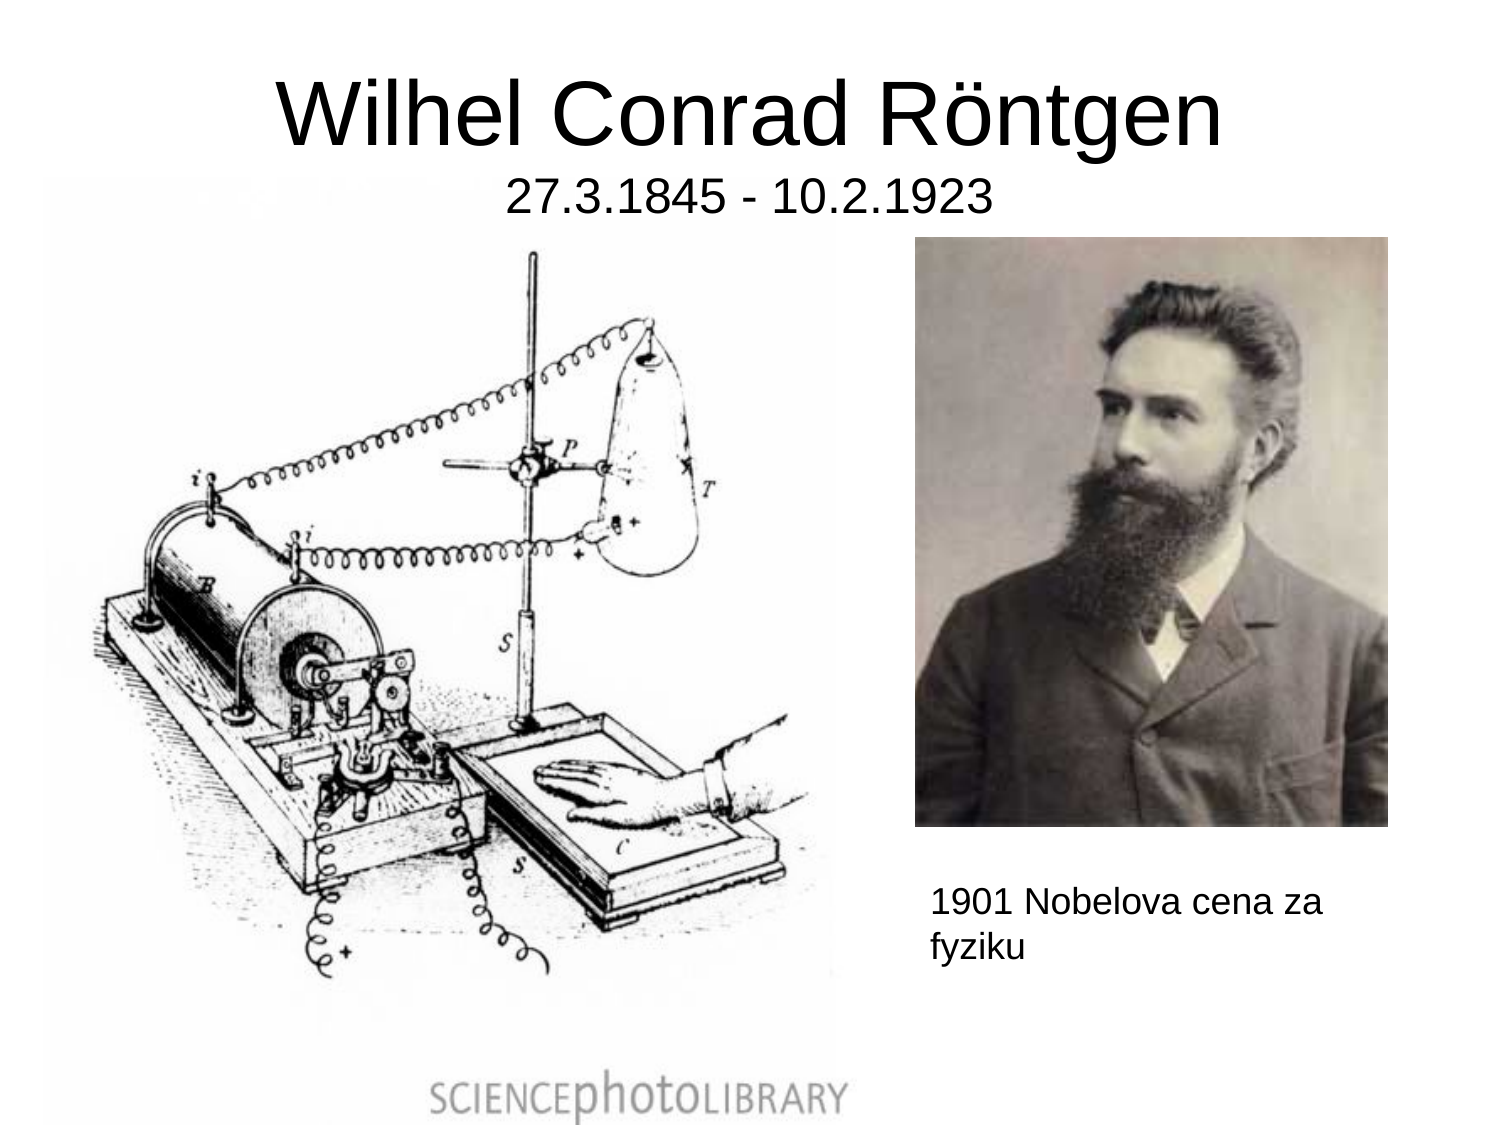

# Wilhel Conrad Röntgen 27.3.1845 - 10.2.1923
1901 Nobelova cena za fyziku